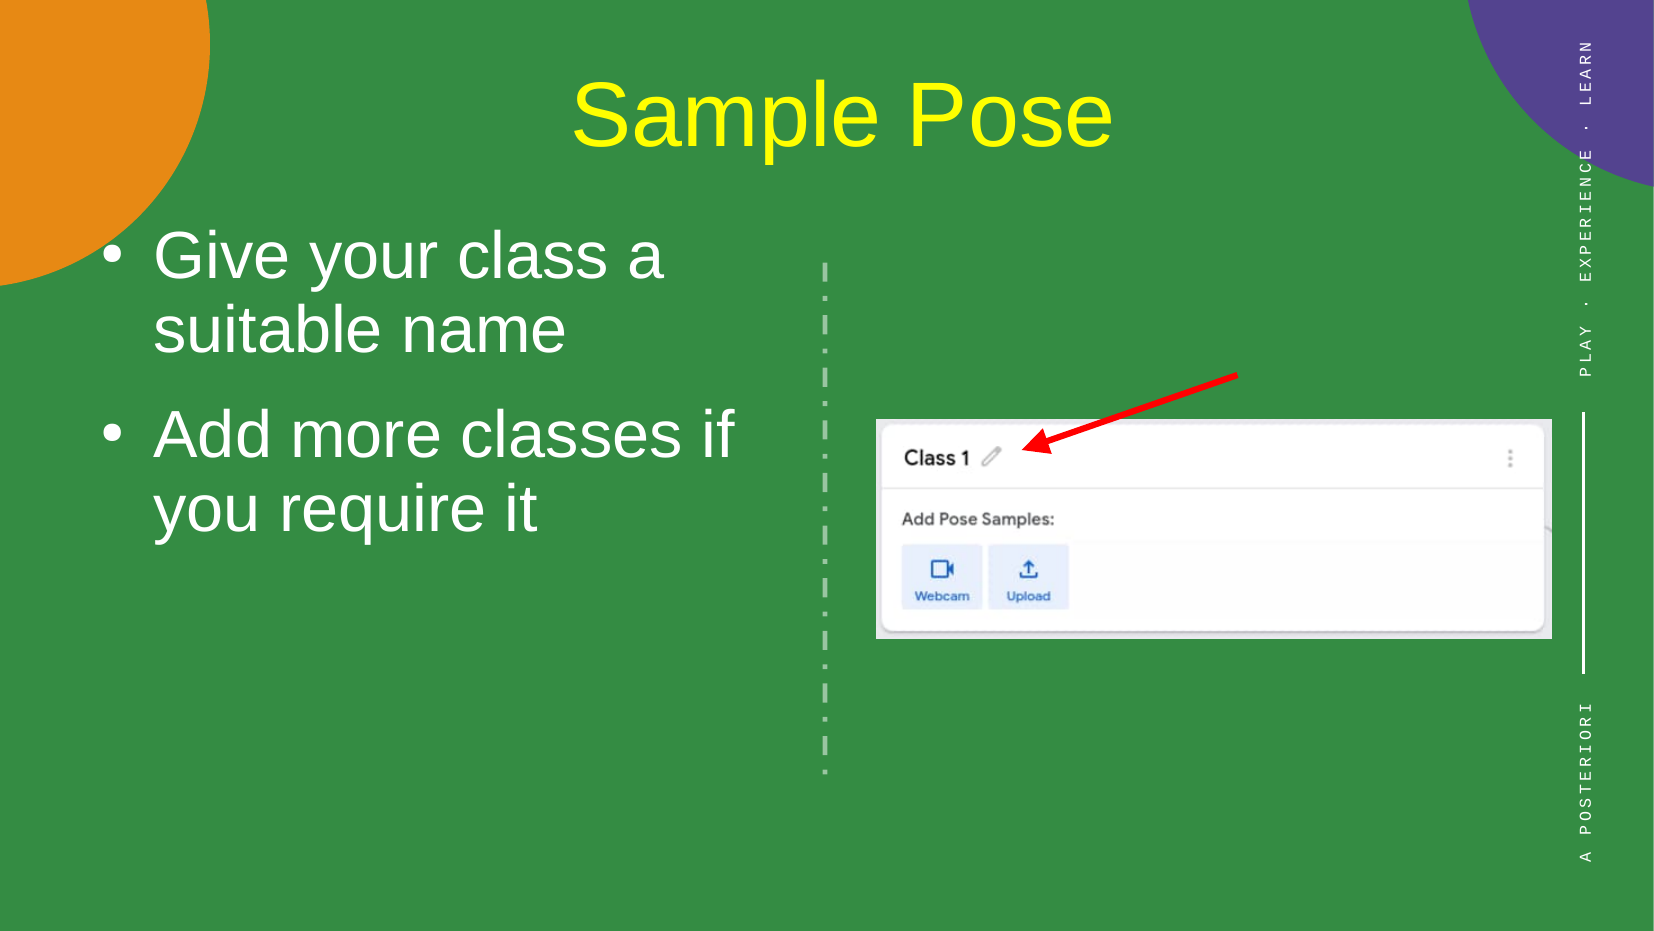

# Sample Pose
Give your class a suitable name
Add more classes if you require it